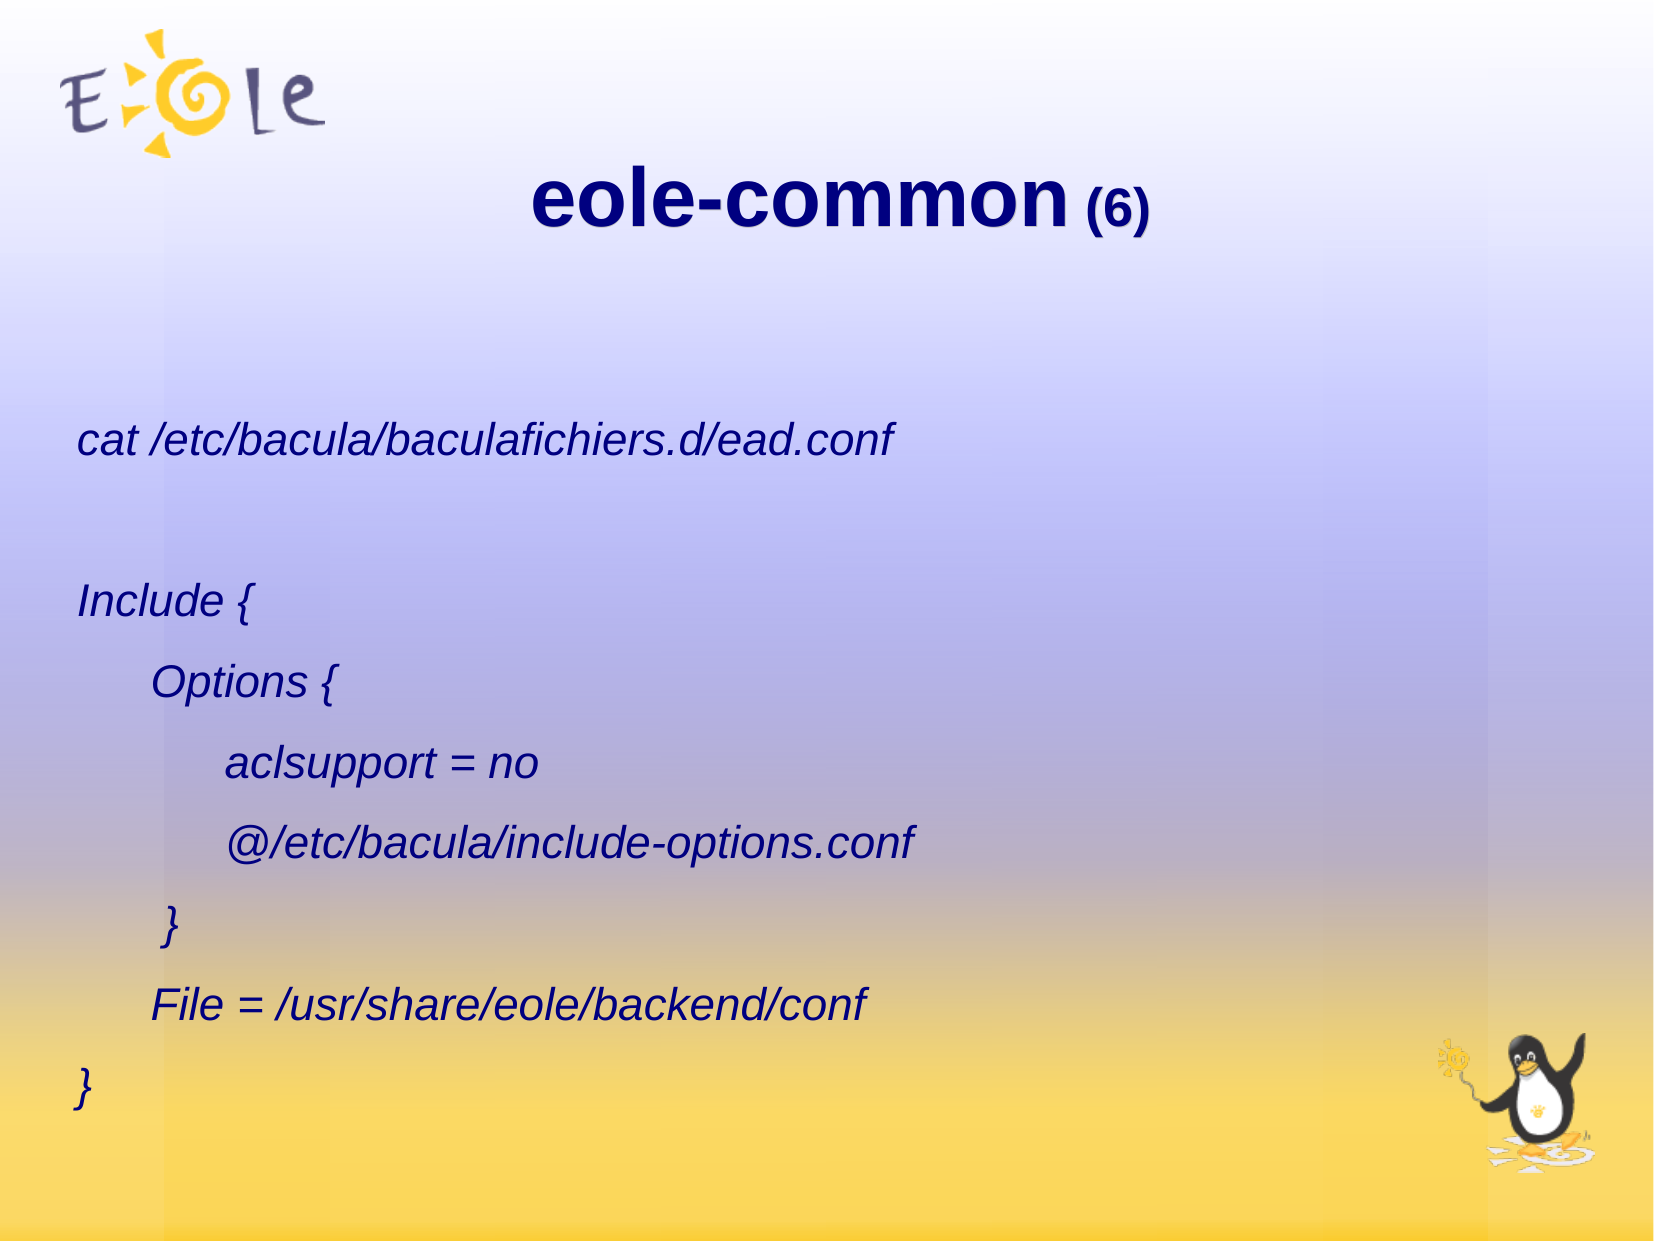

eole-common (6)
# cat /etc/bacula/baculafichiers.d/ead.conf
Include {
 	Options {
 		aclsupport = no
 		@/etc/bacula/include-options.conf
 	 }
 	File = /usr/share/eole/backend/conf
}